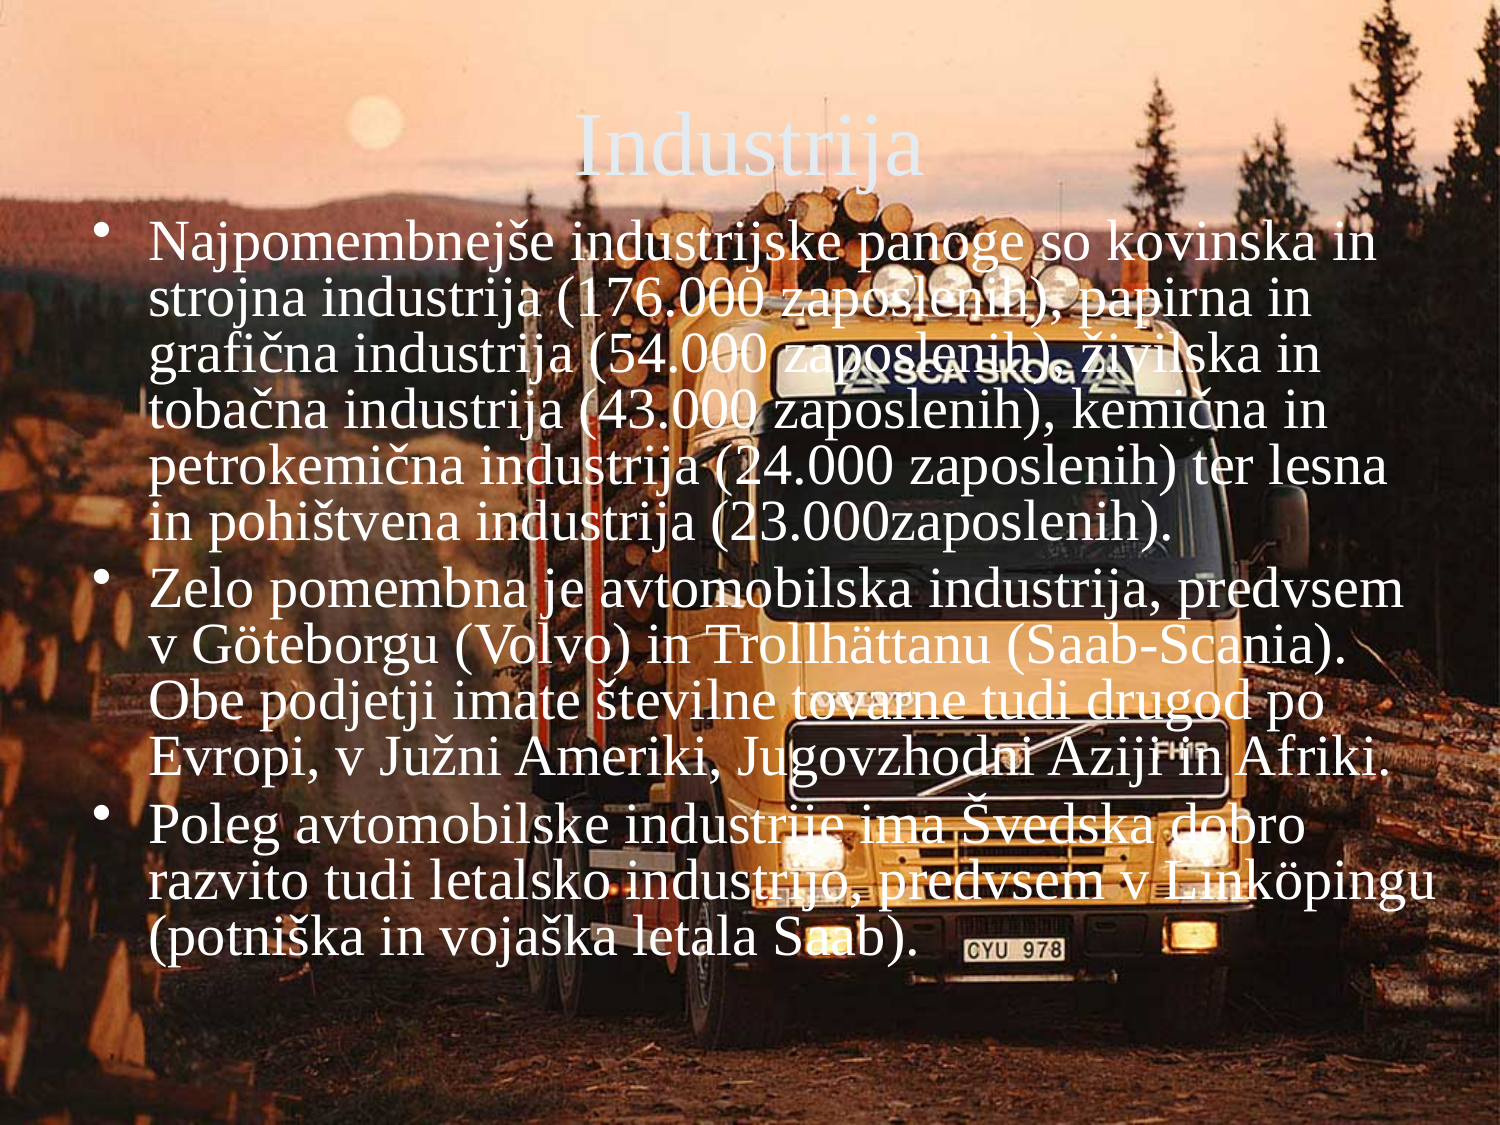

# Industrija
Najpomembnejše industrijske panoge so kovinska in strojna industrija (176.000 zaposlenih), papirna in grafična industrija (54.000 zaposlenih), živilska in tobačna industrija (43.000 zaposlenih), kemična in petrokemična industrija (24.000 zaposlenih) ter lesna in pohištvena industrija (23.000zaposlenih).
Zelo pomembna je avtomobilska industrija, predvsem v Göteborgu (Volvo) in Trollhättanu (Saab-Scania). Obe podjetji imate številne tovarne tudi drugod po Evropi, v Južni Ameriki, Jugovzhodni Aziji in Afriki.
Poleg avtomobilske industrije ima Švedska dobro razvito tudi letalsko industrijo, predvsem v Linköpingu (potniška in vojaška letala Saab).